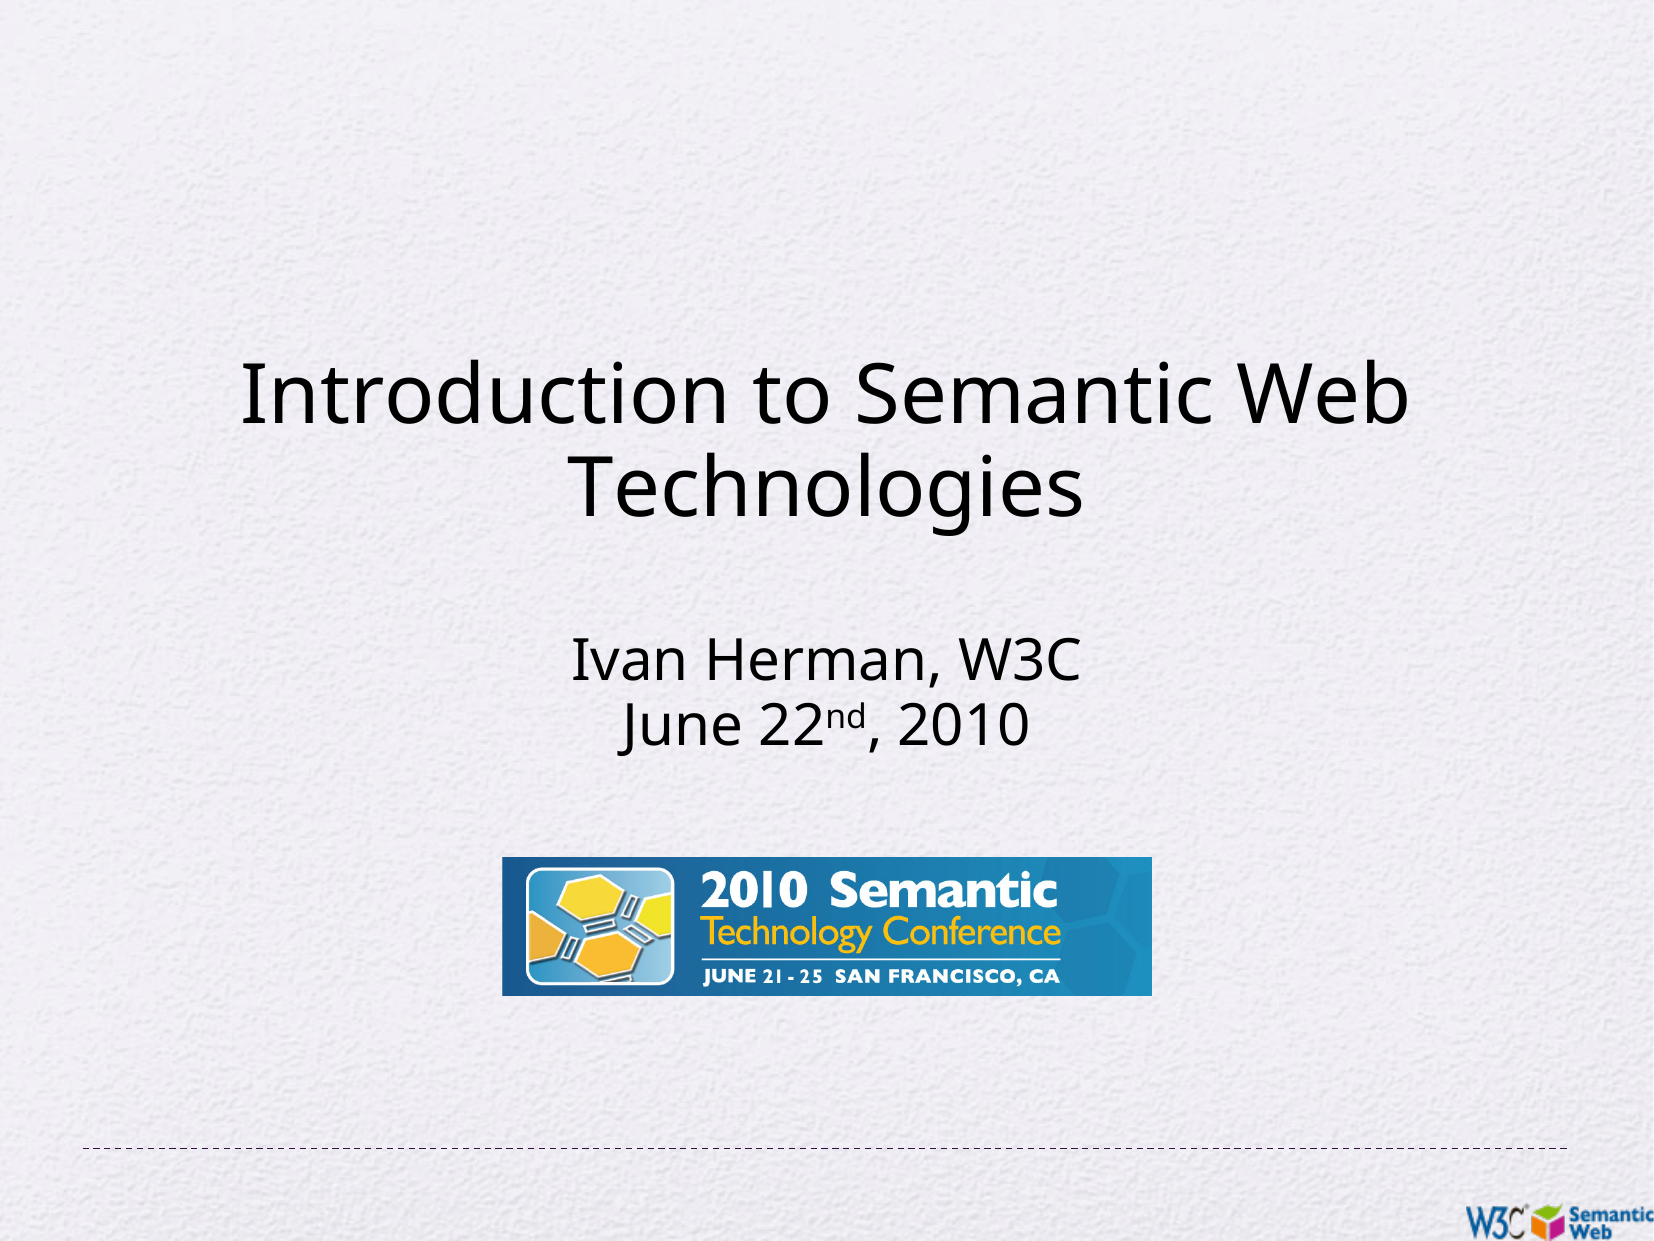

Introduction to Semantic Web Technologies
Ivan Herman, W3C
June 22nd, 2010